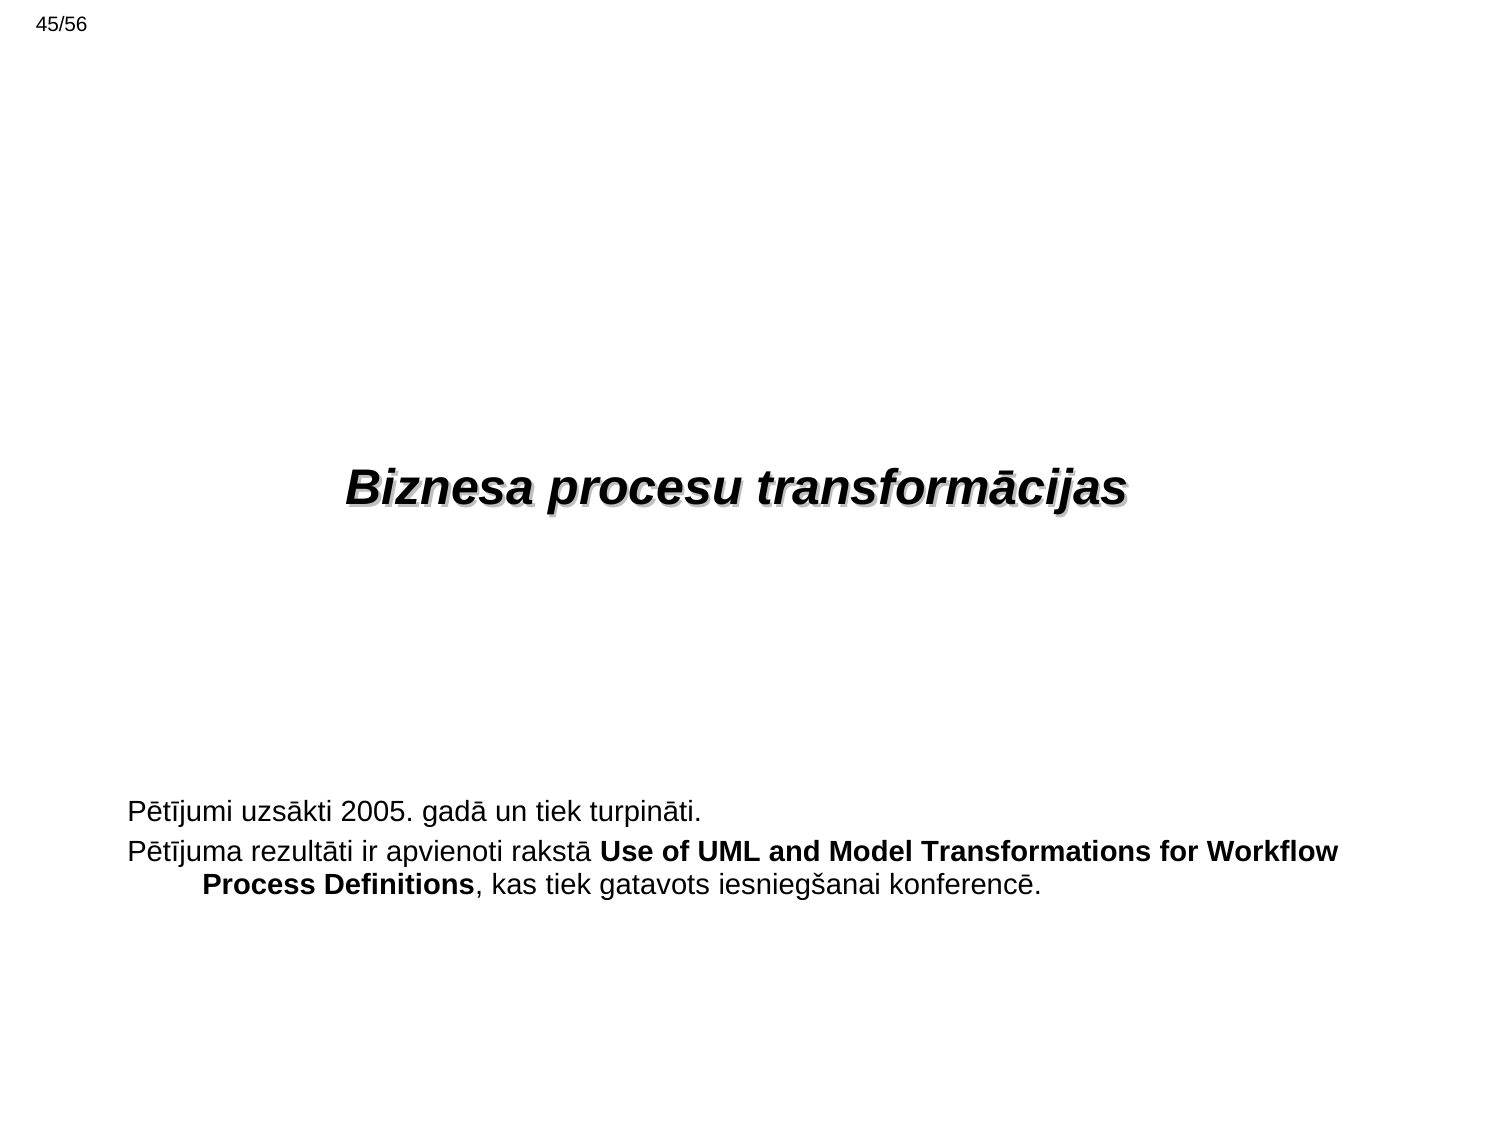

45
# Biznesa procesu transformācijas
Pētījumi uzsākti 2005. gadā un tiek turpināti.
Pētījuma rezultāti ir apvienoti rakstā Use of UML and Model Transformations for Workflow Process Definitions, kas tiek gatavots iesniegšanai konferencē.